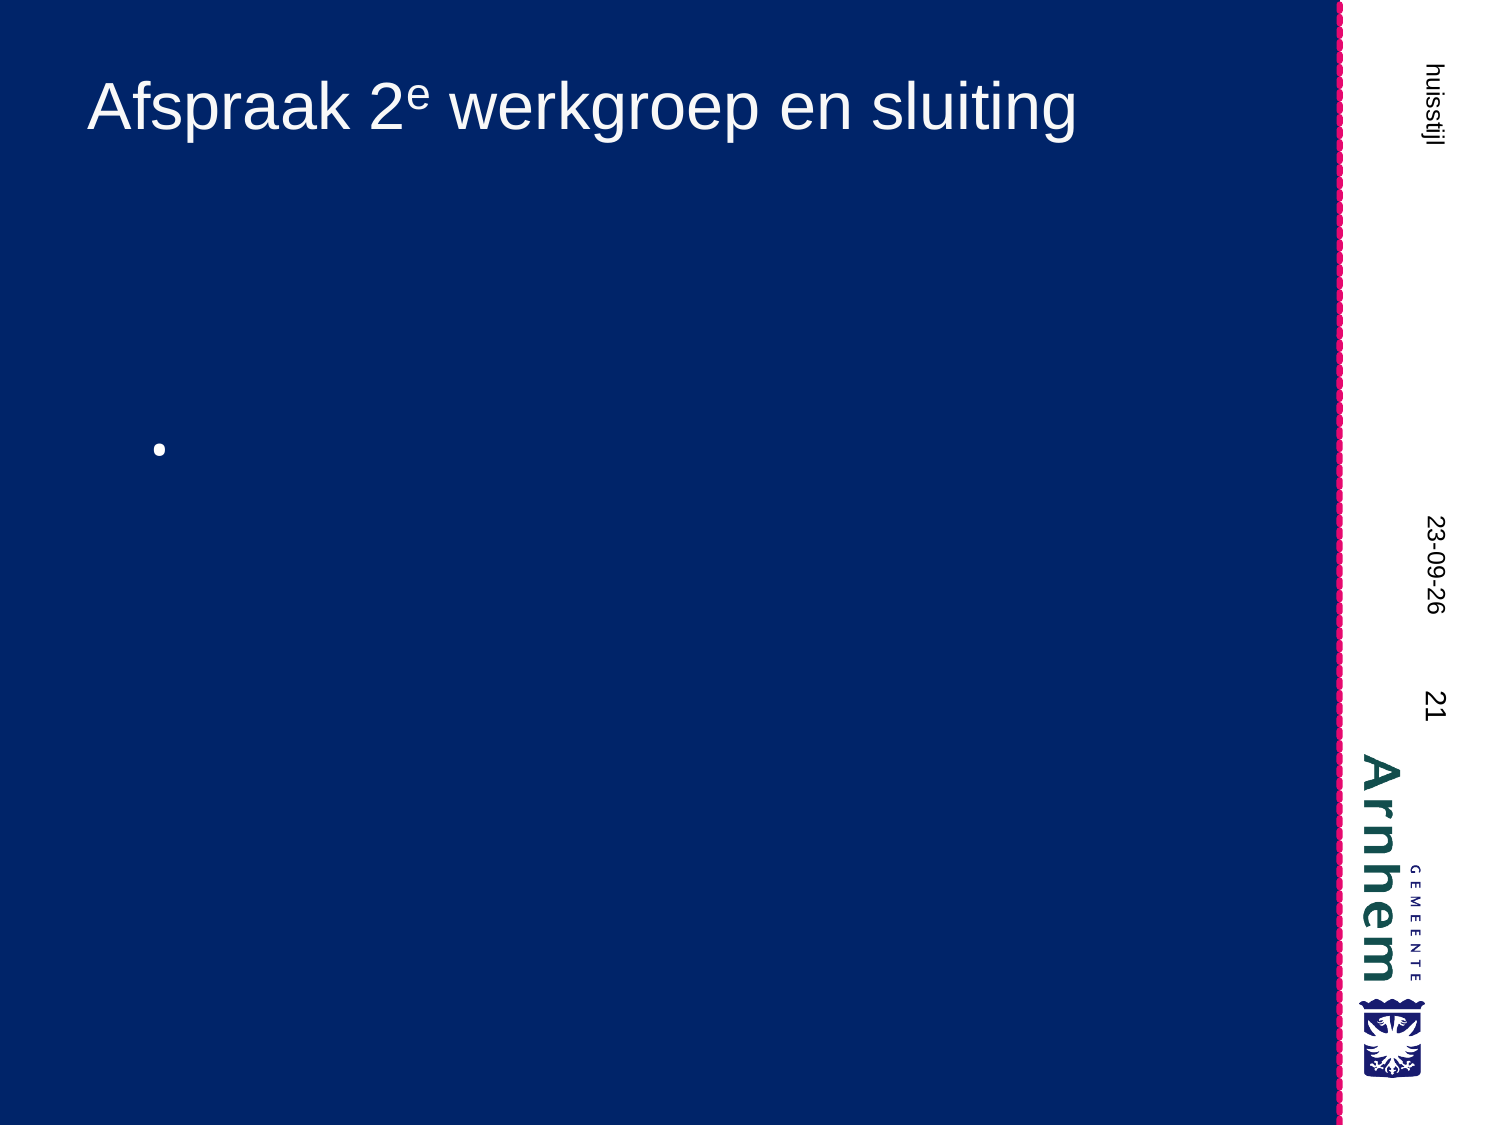

# Afspraak 2e werkgroep en sluiting
huisstijl